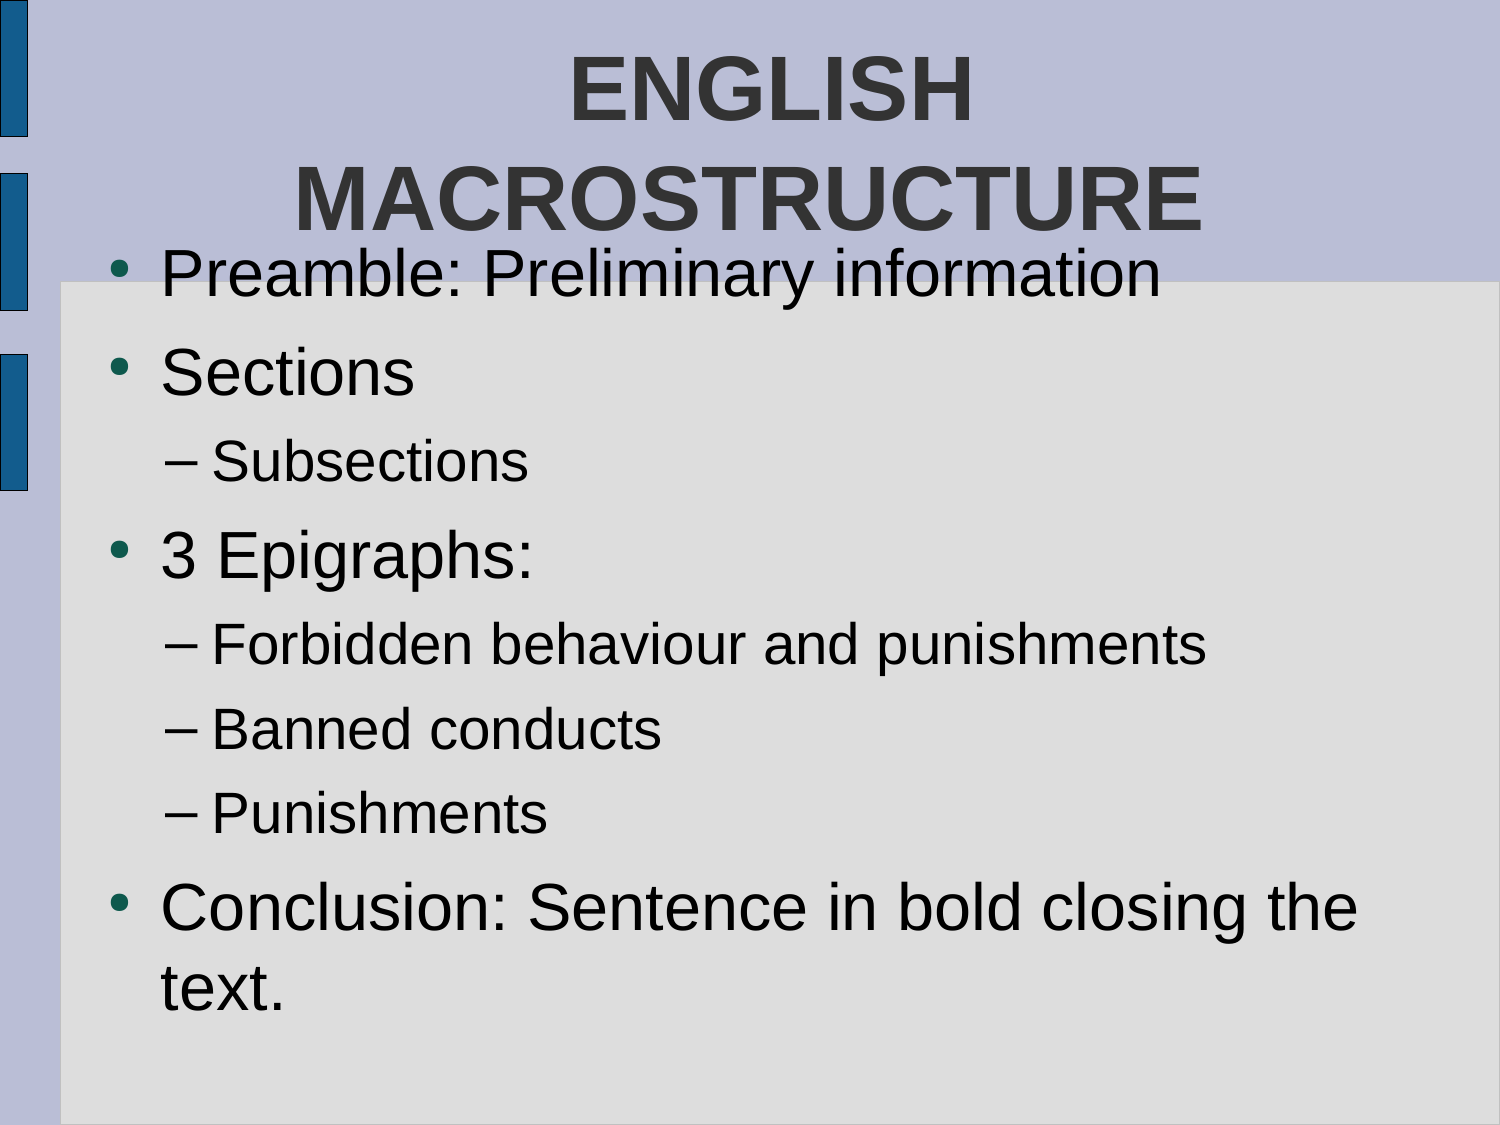

# ENGLISH MACROSTRUCTURE
Preamble: Preliminary information
Sections
Subsections
3 Epigraphs:
Forbidden behaviour and punishments
Banned conducts
Punishments
Conclusion: Sentence in bold closing the text.